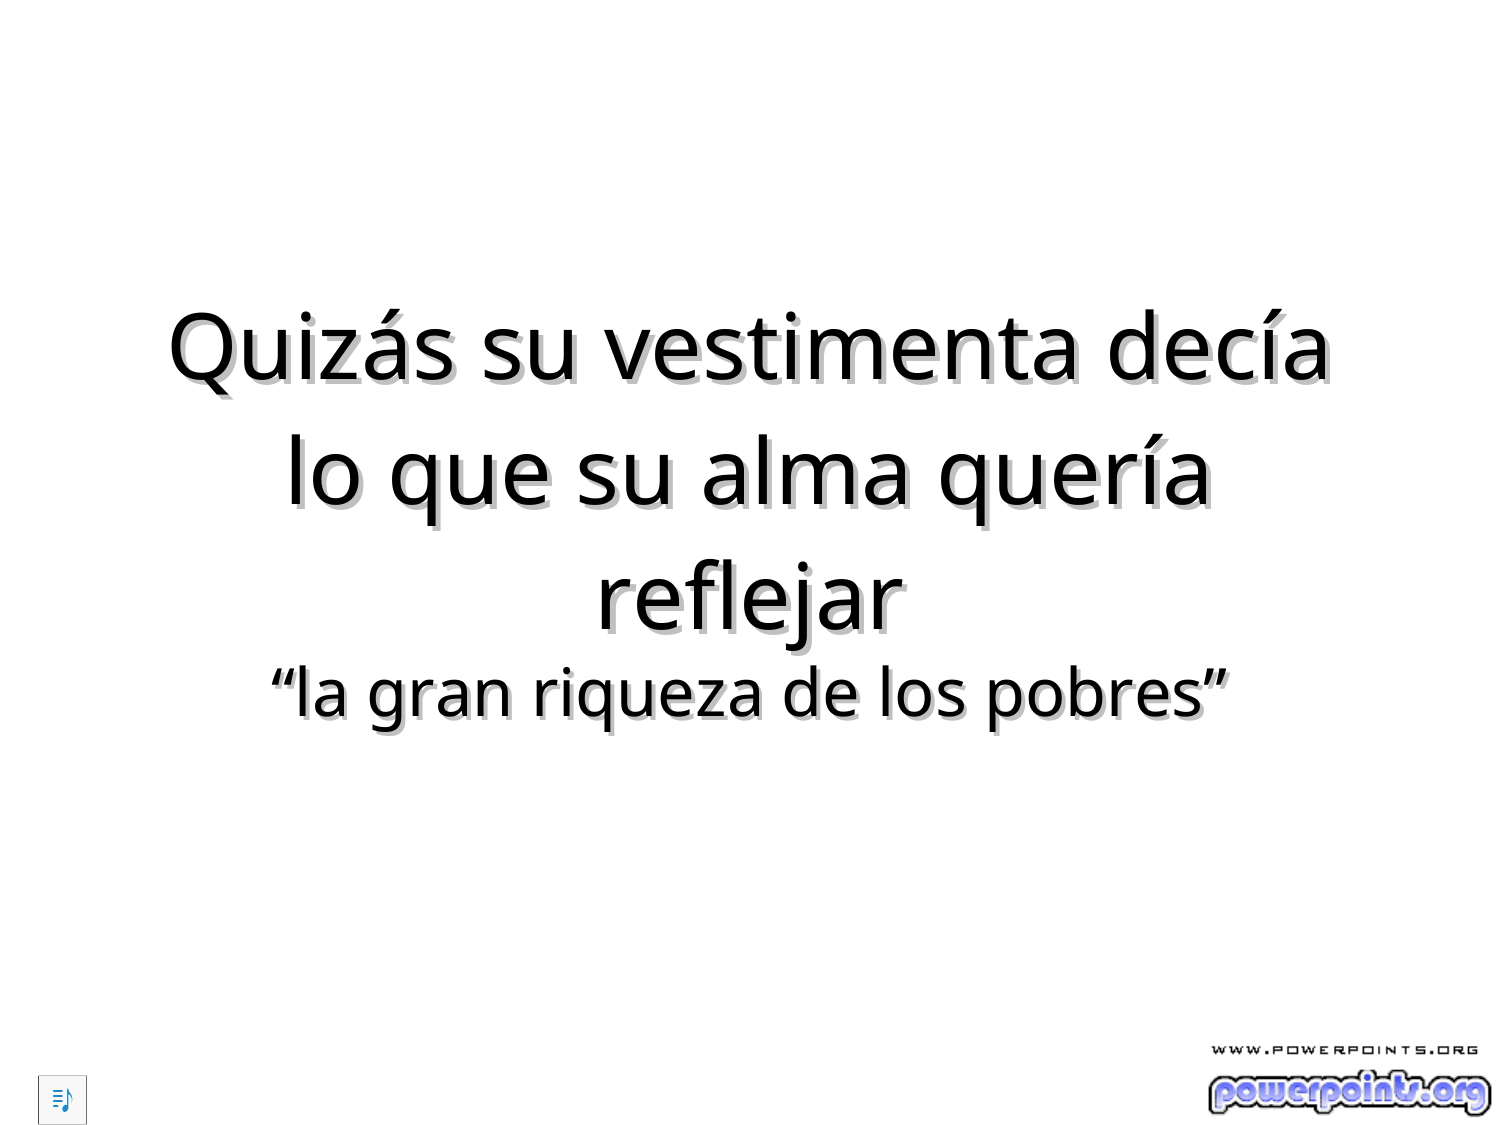

# Quizás su vestimenta decía lo que su alma quería reflejar
“la gran riqueza de los pobres”